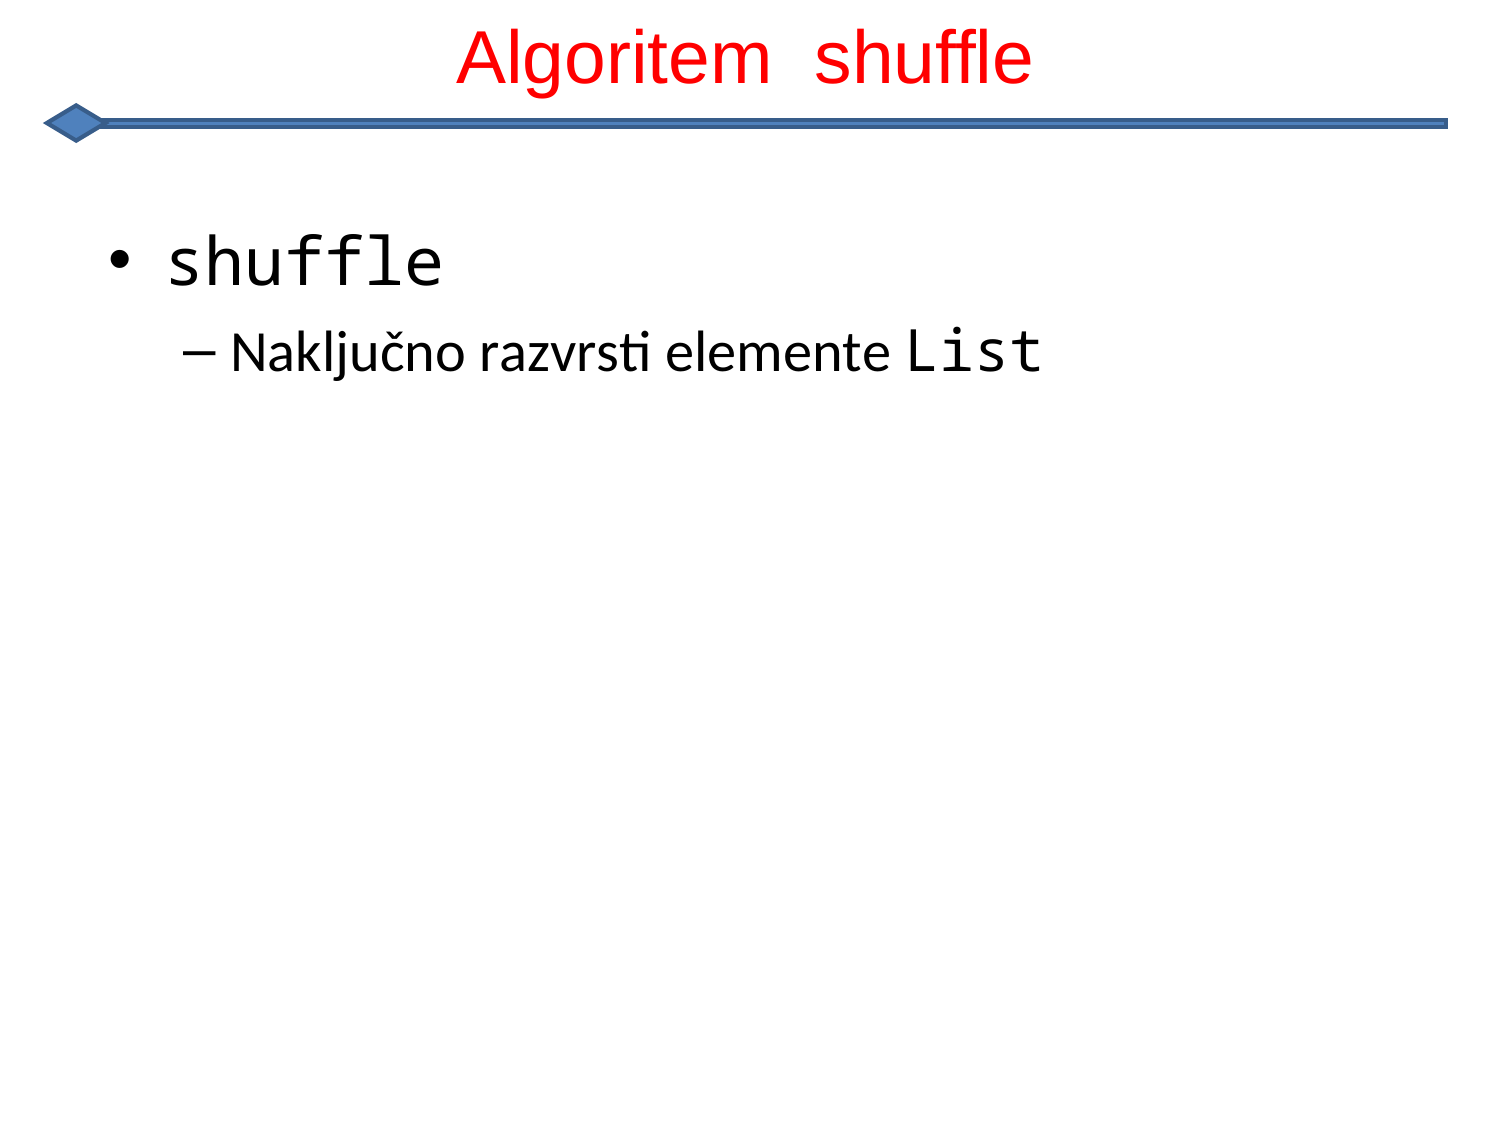

# Algoritem shuffle
shuffle
Naključno razvrsti elemente List